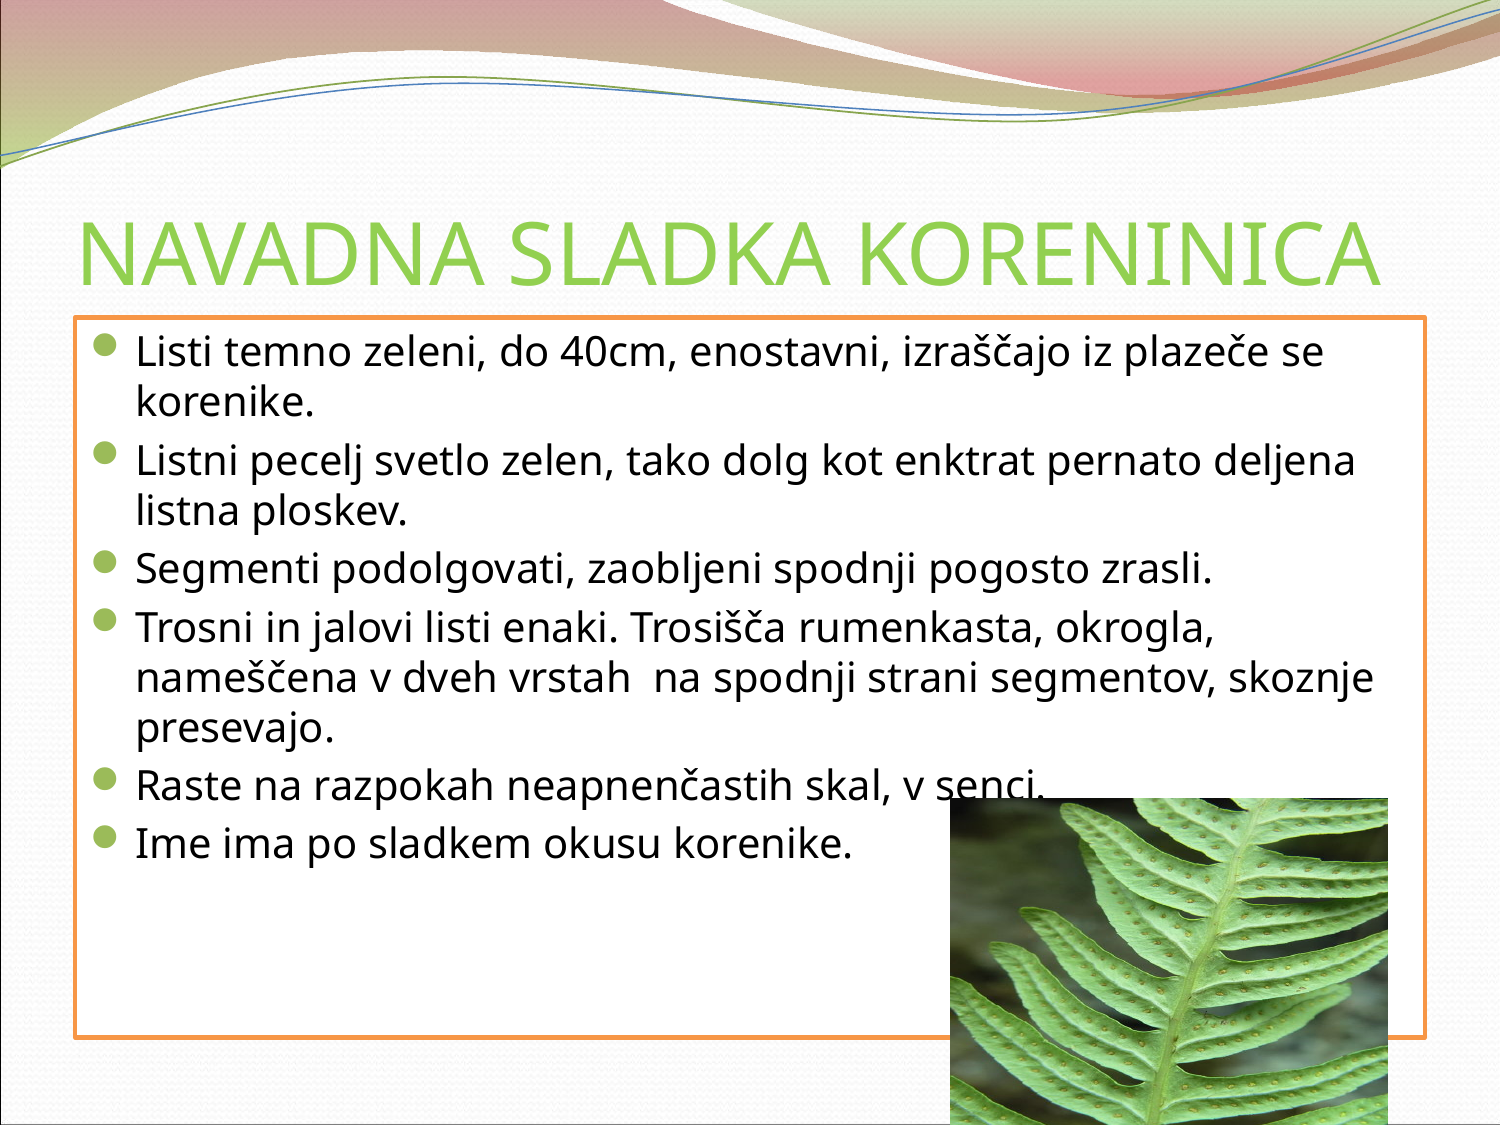

# NAVADNA SLADKA KORENINICA
Listi temno zeleni, do 40cm, enostavni, izraščajo iz plazeče se korenike.
Listni pecelj svetlo zelen, tako dolg kot enktrat pernato deljena listna ploskev.
Segmenti podolgovati, zaobljeni spodnji pogosto zrasli.
Trosni in jalovi listi enaki. Trosišča rumenkasta, okrogla, nameščena v dveh vrstah na spodnji strani segmentov, skoznje presevajo.
Raste na razpokah neapnenčastih skal, v senci.
Ime ima po sladkem okusu korenike.